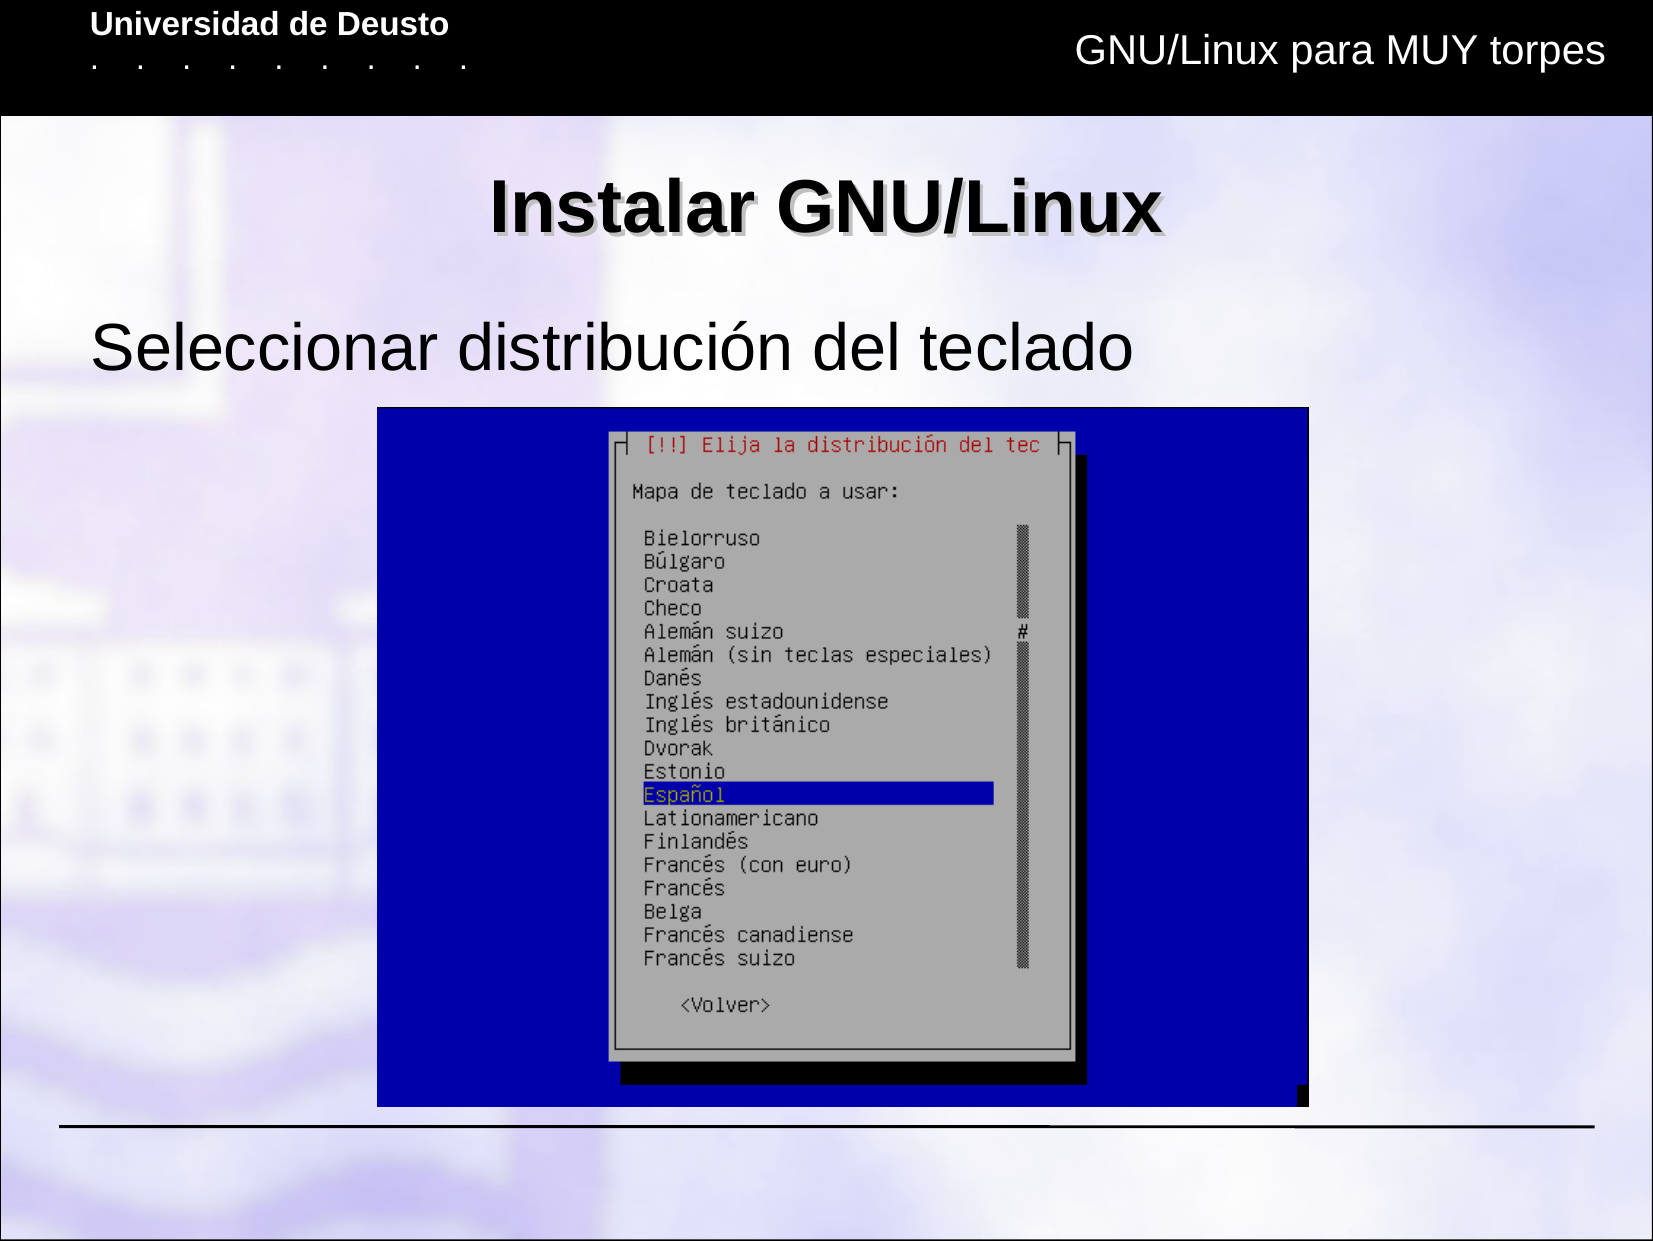

# Instalar GNU/Linux
Seleccionar distribución del teclado